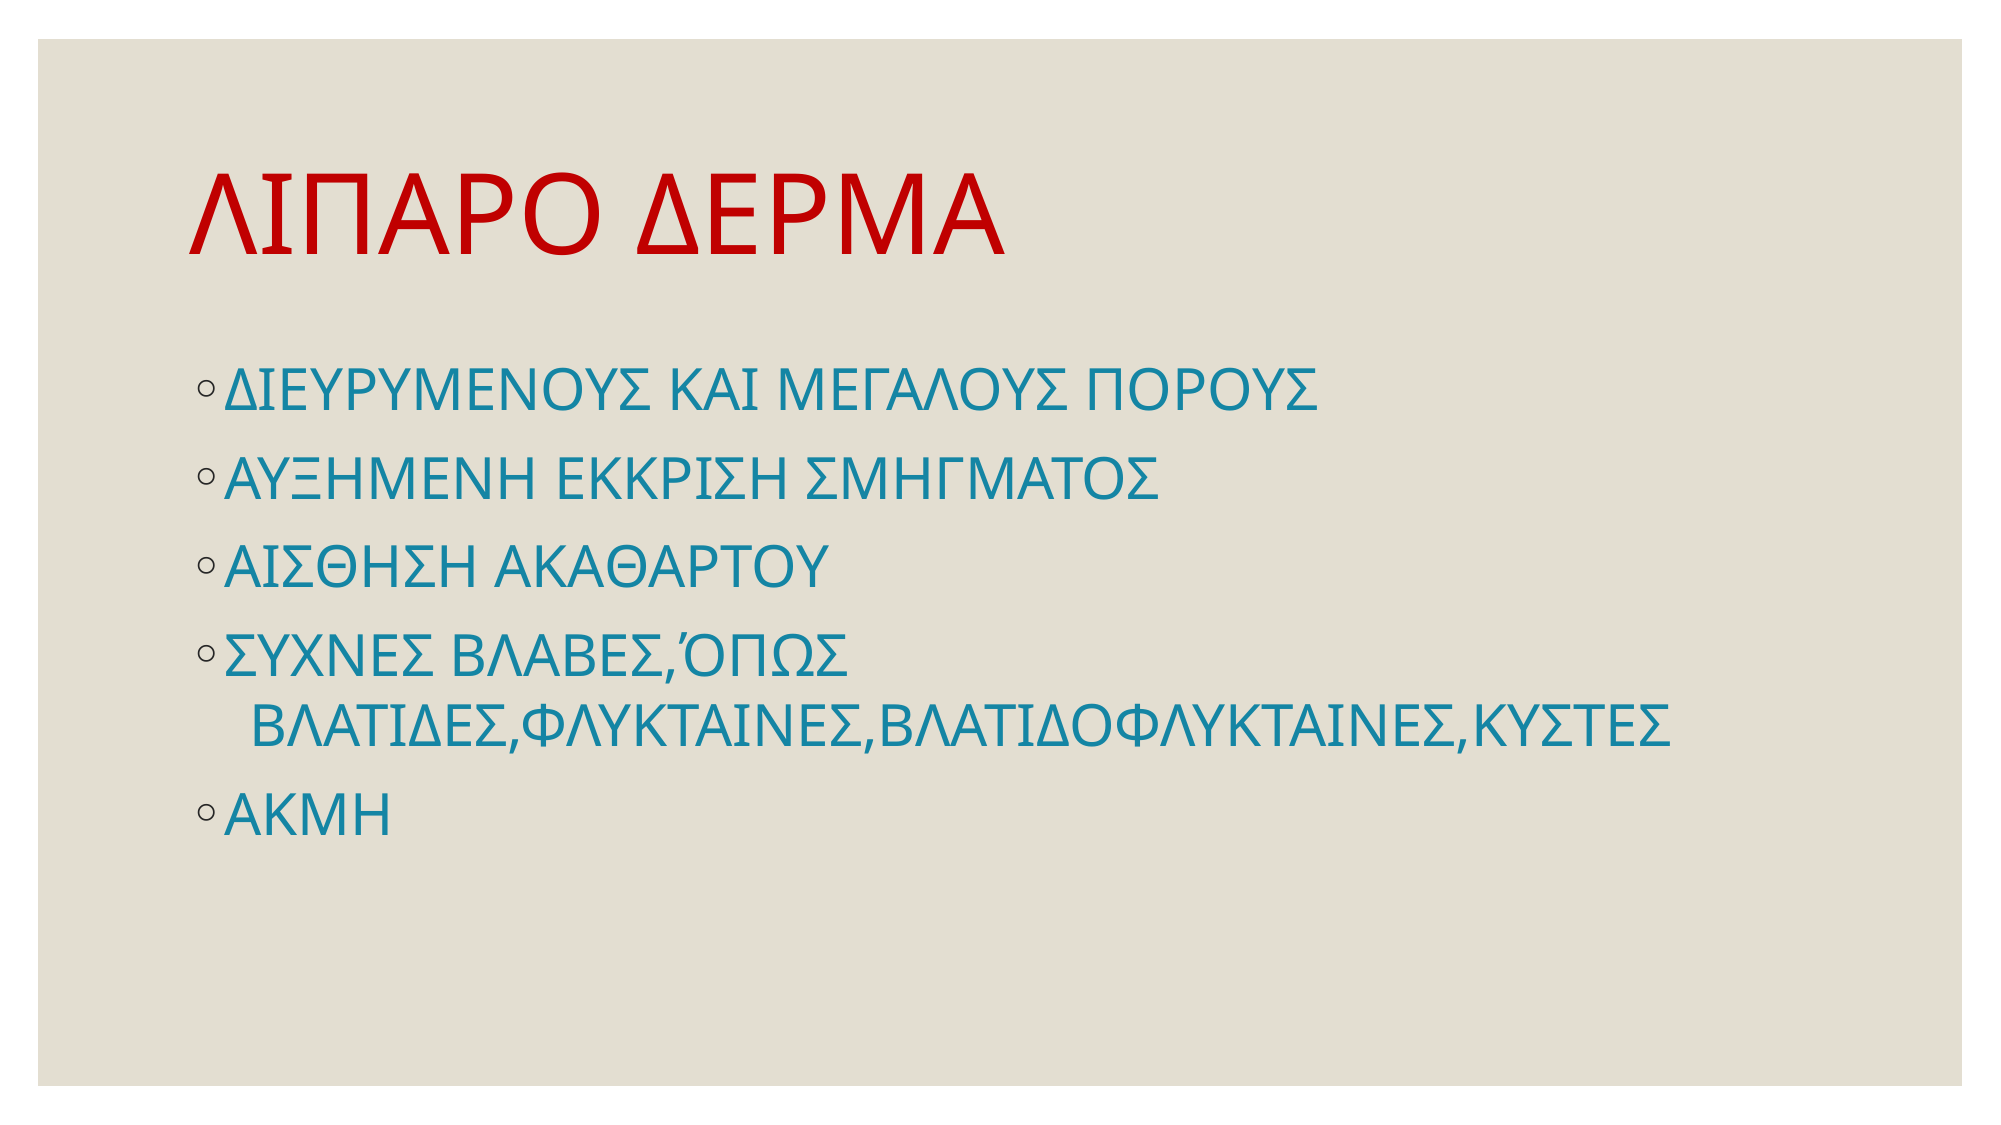

# ΛΙΠΑΡΟ ΔΕΡΜΑ
ΔΙΕΥΡΥΜΕΝΟΥΣ ΚΑΙ ΜΕΓΑΛΟΥΣ ΠΟΡΟΥΣ
ΑΥΞΗΜΕΝΗ ΕΚΚΡΙΣΗ ΣΜΗΓΜΑΤΟΣ
ΑΙΣΘΗΣΗ ΑΚΑΘΑΡΤΟΥ
ΣΥΧΝΕΣ ΒΛΑΒΕΣ,ΌΠΩΣ ΒΛΑΤΙΔΕΣ,ΦΛΥΚΤΑΙΝΕΣ,ΒΛΑΤΙΔΟΦΛΥΚΤΑΙΝΕΣ,ΚΥΣΤΕΣ
ΑΚΜΗ